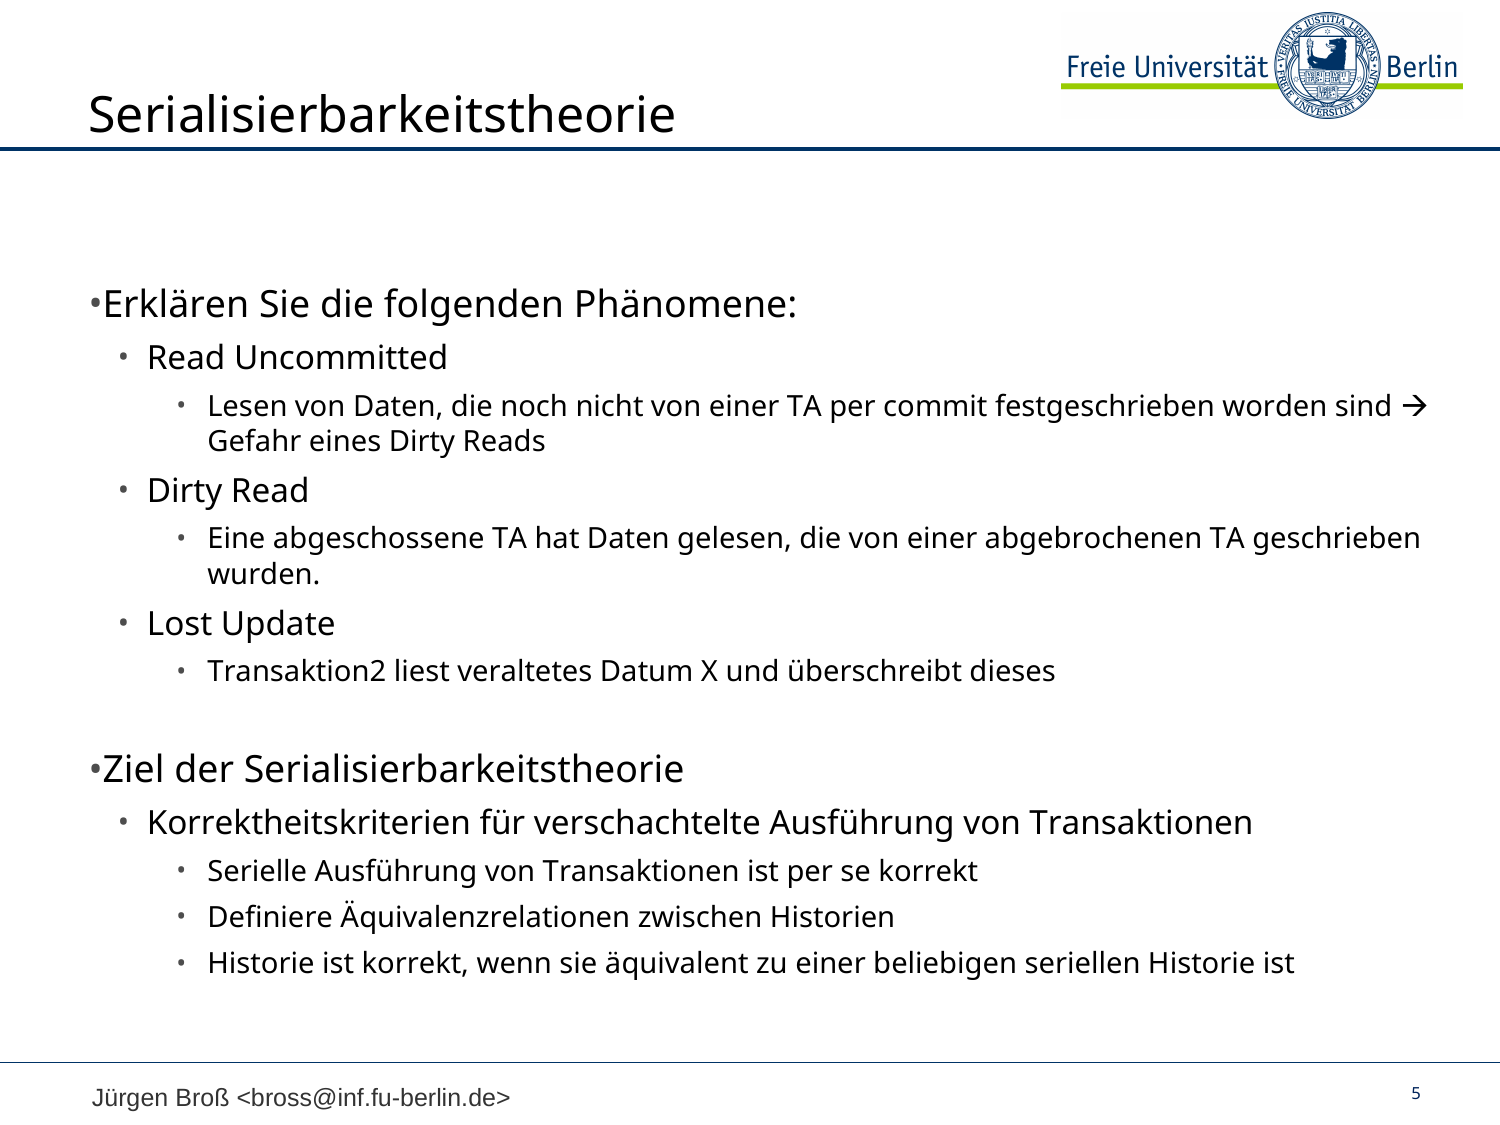

# Serialisierbarkeitstheorie
Erklären Sie die folgenden Phänomene:
Read Uncommitted
Lesen von Daten, die noch nicht von einer TA per commit festgeschrieben worden sind  Gefahr eines Dirty Reads
Dirty Read
Eine abgeschossene TA hat Daten gelesen, die von einer abgebrochenen TA geschrieben wurden.
Lost Update
Transaktion2 liest veraltetes Datum X und überschreibt dieses
Ziel der Serialisierbarkeitstheorie
Korrektheitskriterien für verschachtelte Ausführung von Transaktionen
Serielle Ausführung von Transaktionen ist per se korrekt
Definiere Äquivalenzrelationen zwischen Historien
Historie ist korrekt, wenn sie äquivalent zu einer beliebigen seriellen Historie ist